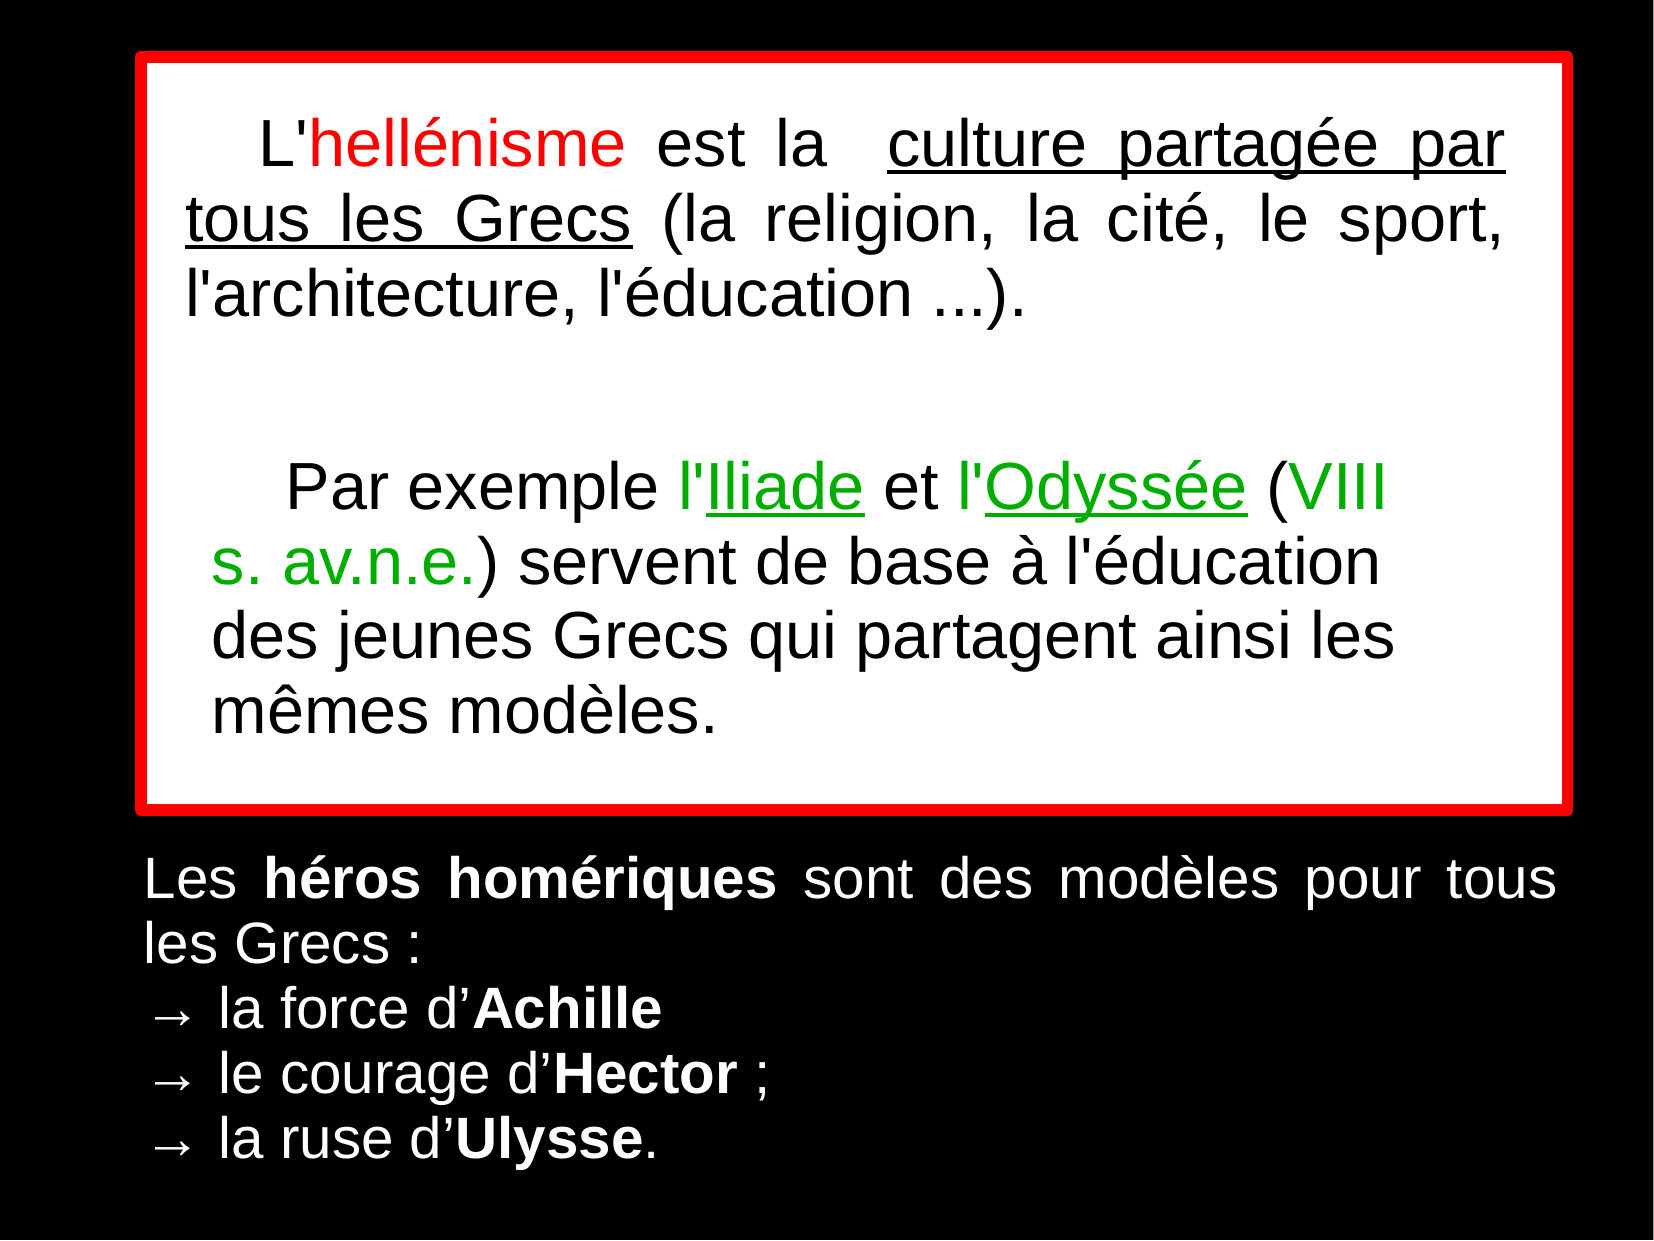

L'hellénisme est la culture partagée par tous les Grecs (la religion, la cité, le sport, l'architecture, l'éducation ...).
	Par exemple l'Iliade et l'Odyssée (VIII s. av.n.e.) servent de base à l'éducation des jeunes Grecs qui partagent ainsi les mêmes modèles.
Les héros homériques sont des modèles pour tous les Grecs :
→ la force d’Achille
→ le courage d’Hector ;
→ la ruse d’Ulysse.